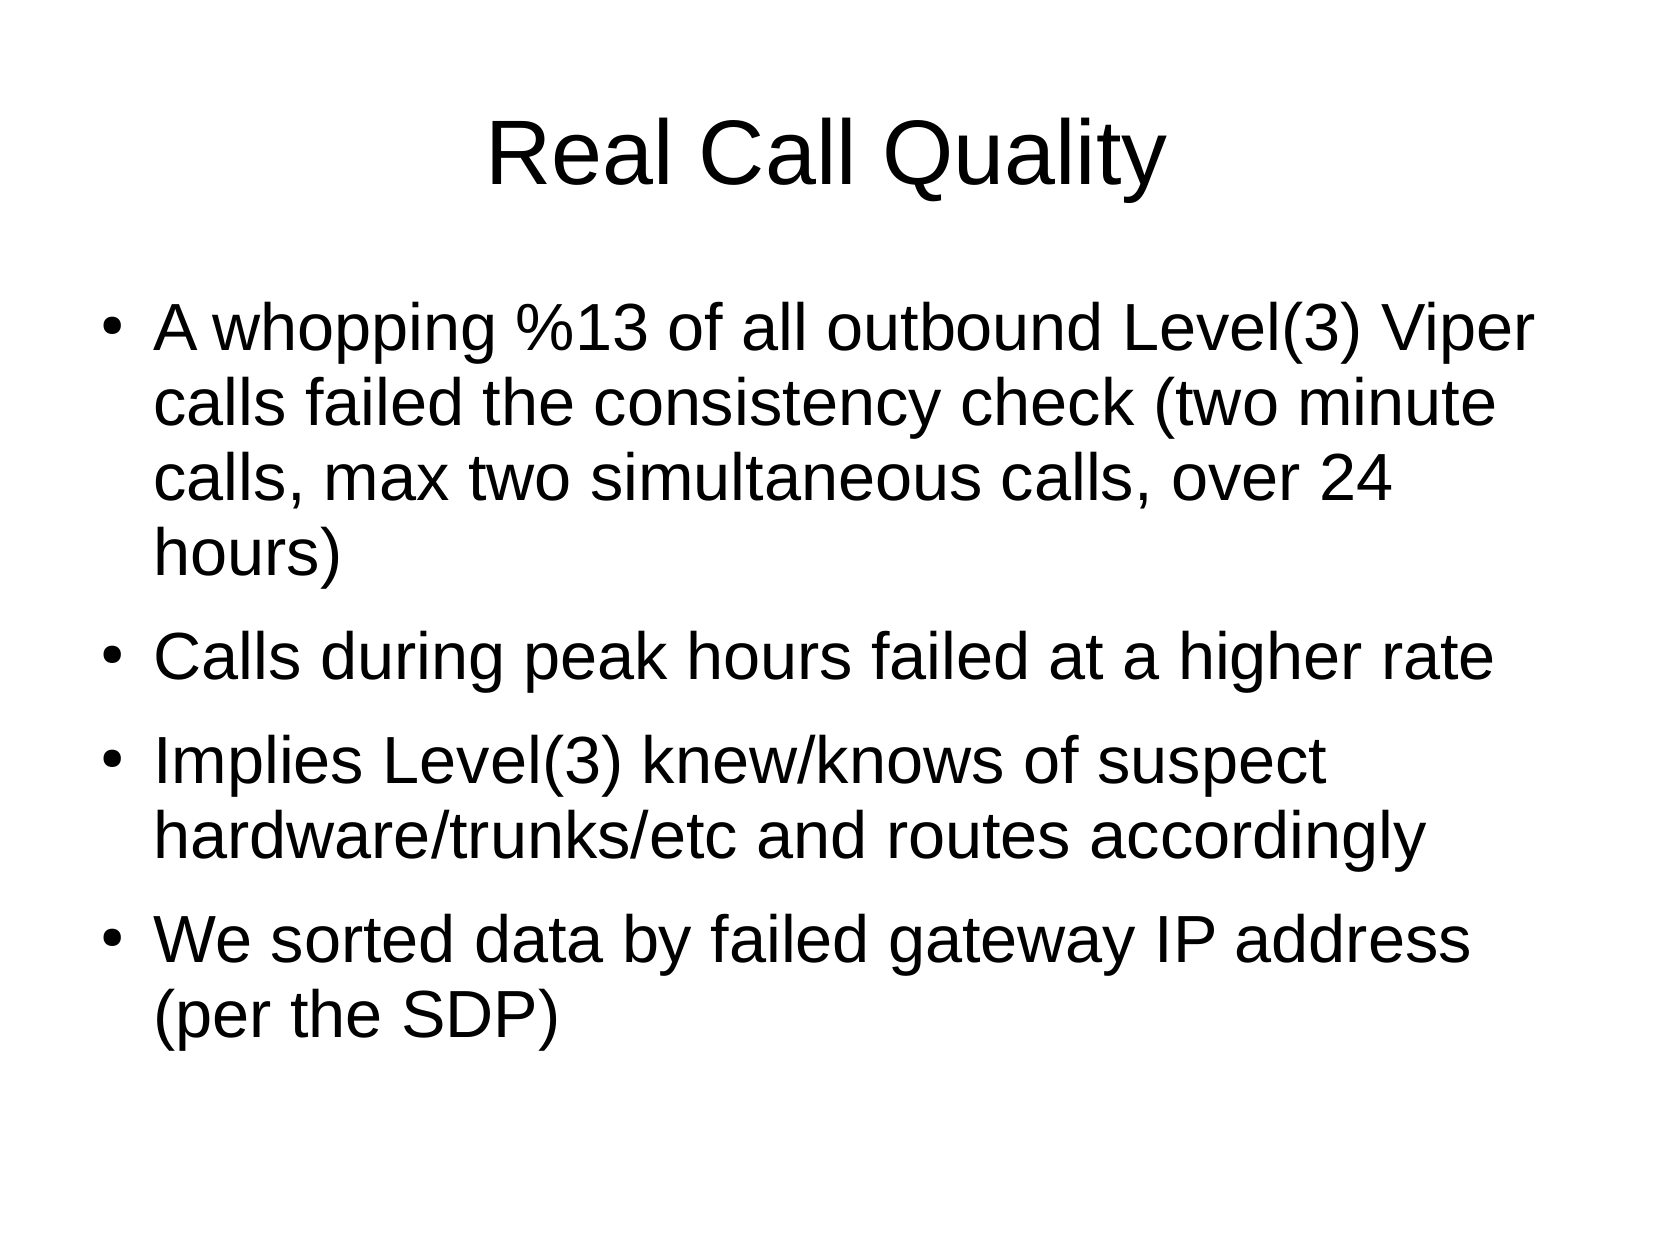

# Real Call Quality
A whopping %13 of all outbound Level(3) Viper calls failed the consistency check (two minute calls, max two simultaneous calls, over 24 hours)
Calls during peak hours failed at a higher rate
Implies Level(3) knew/knows of suspect hardware/trunks/etc and routes accordingly
We sorted data by failed gateway IP address (per the SDP)